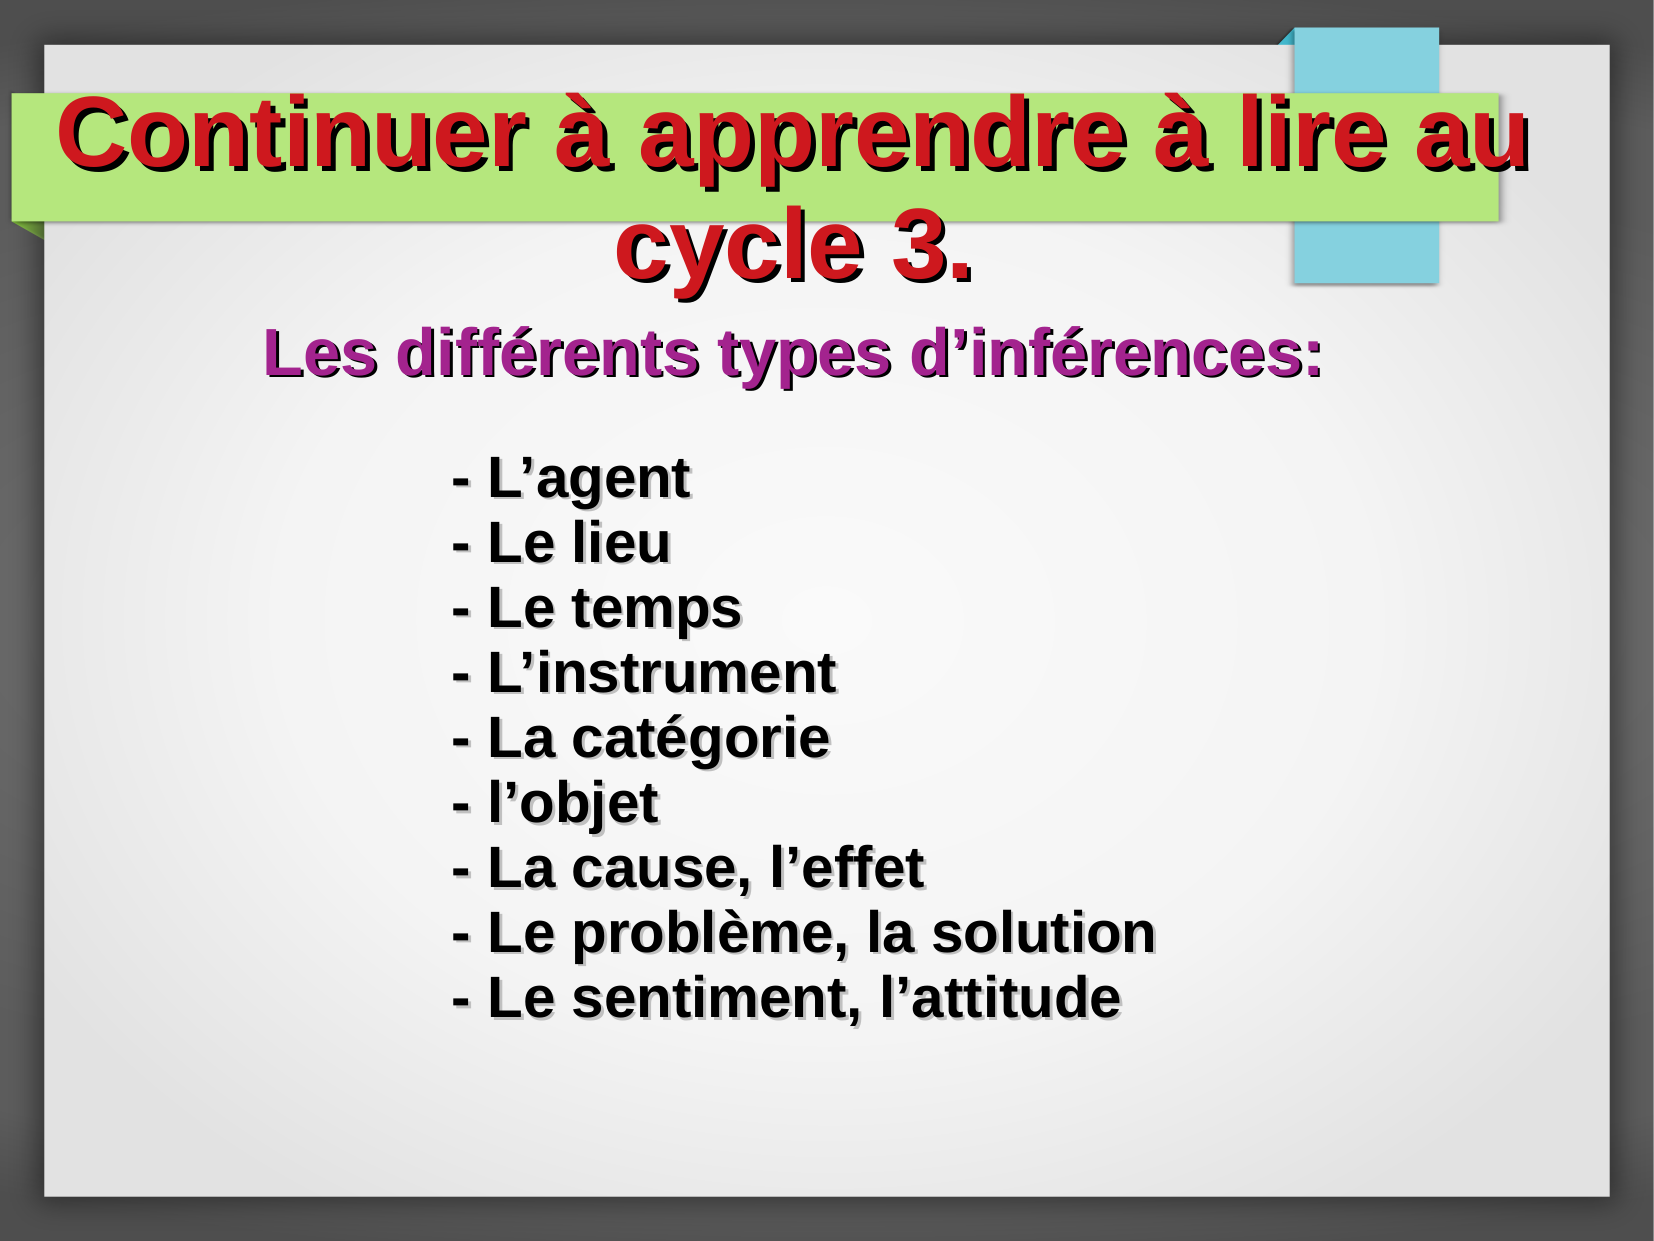

Continuer à apprendre à lire au cycle 3.
Les différents types d’inférences:
- L’agent
- Le lieu
- Le temps
- L’instrument
- La catégorie
- l’objet
- La cause, l’effet
- Le problème, la solution
- Le sentiment, l’attitude